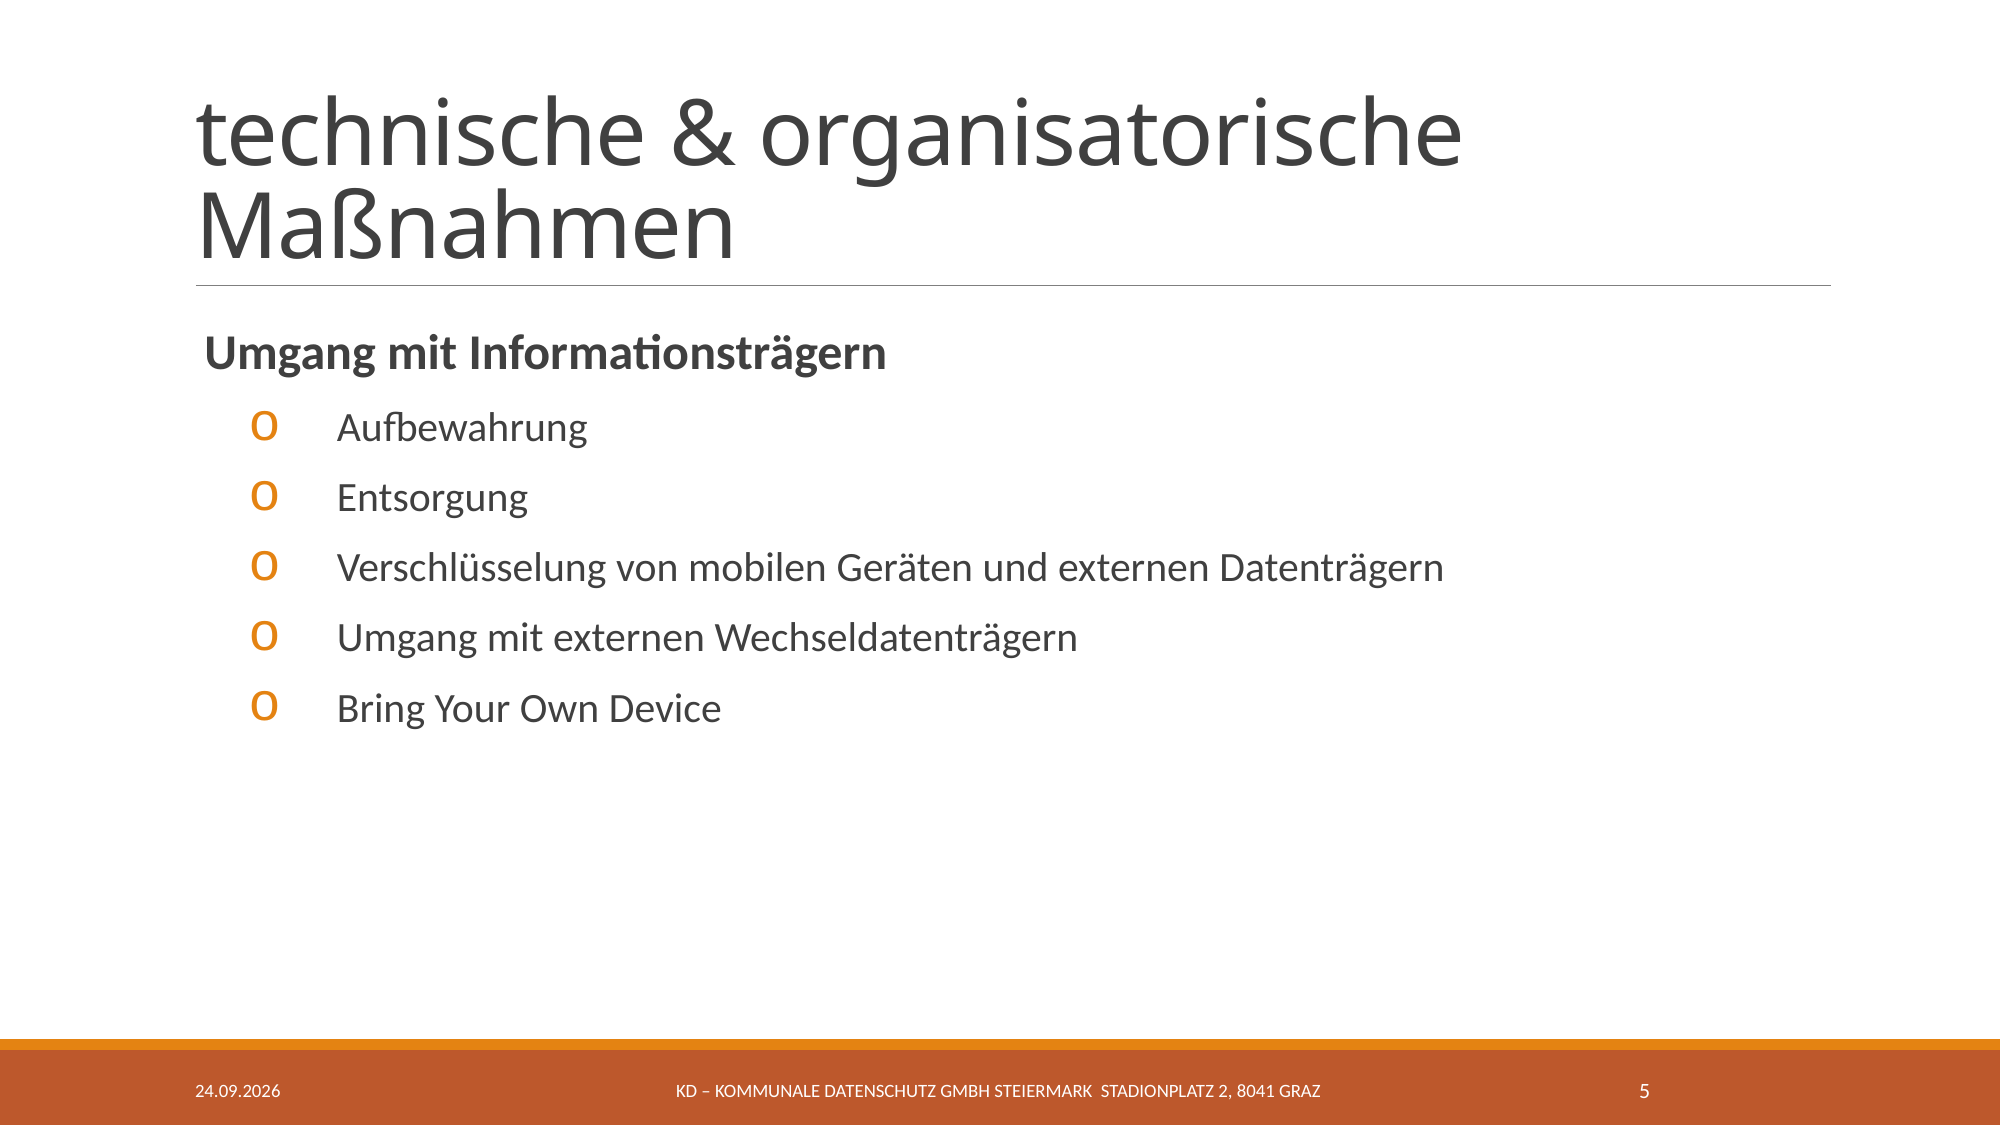

# technische & organisatorische Maßnahmen
Umgang mit Informationsträgern
Aufbewahrung
Entsorgung
Verschlüsselung von mobilen Geräten und externen Datenträgern
Umgang mit externen Wechseldatenträgern
Bring Your Own Device
KD – Kommunale Datenschutz GmbH Steiermark Stadionplatz 2, 8041 Graz